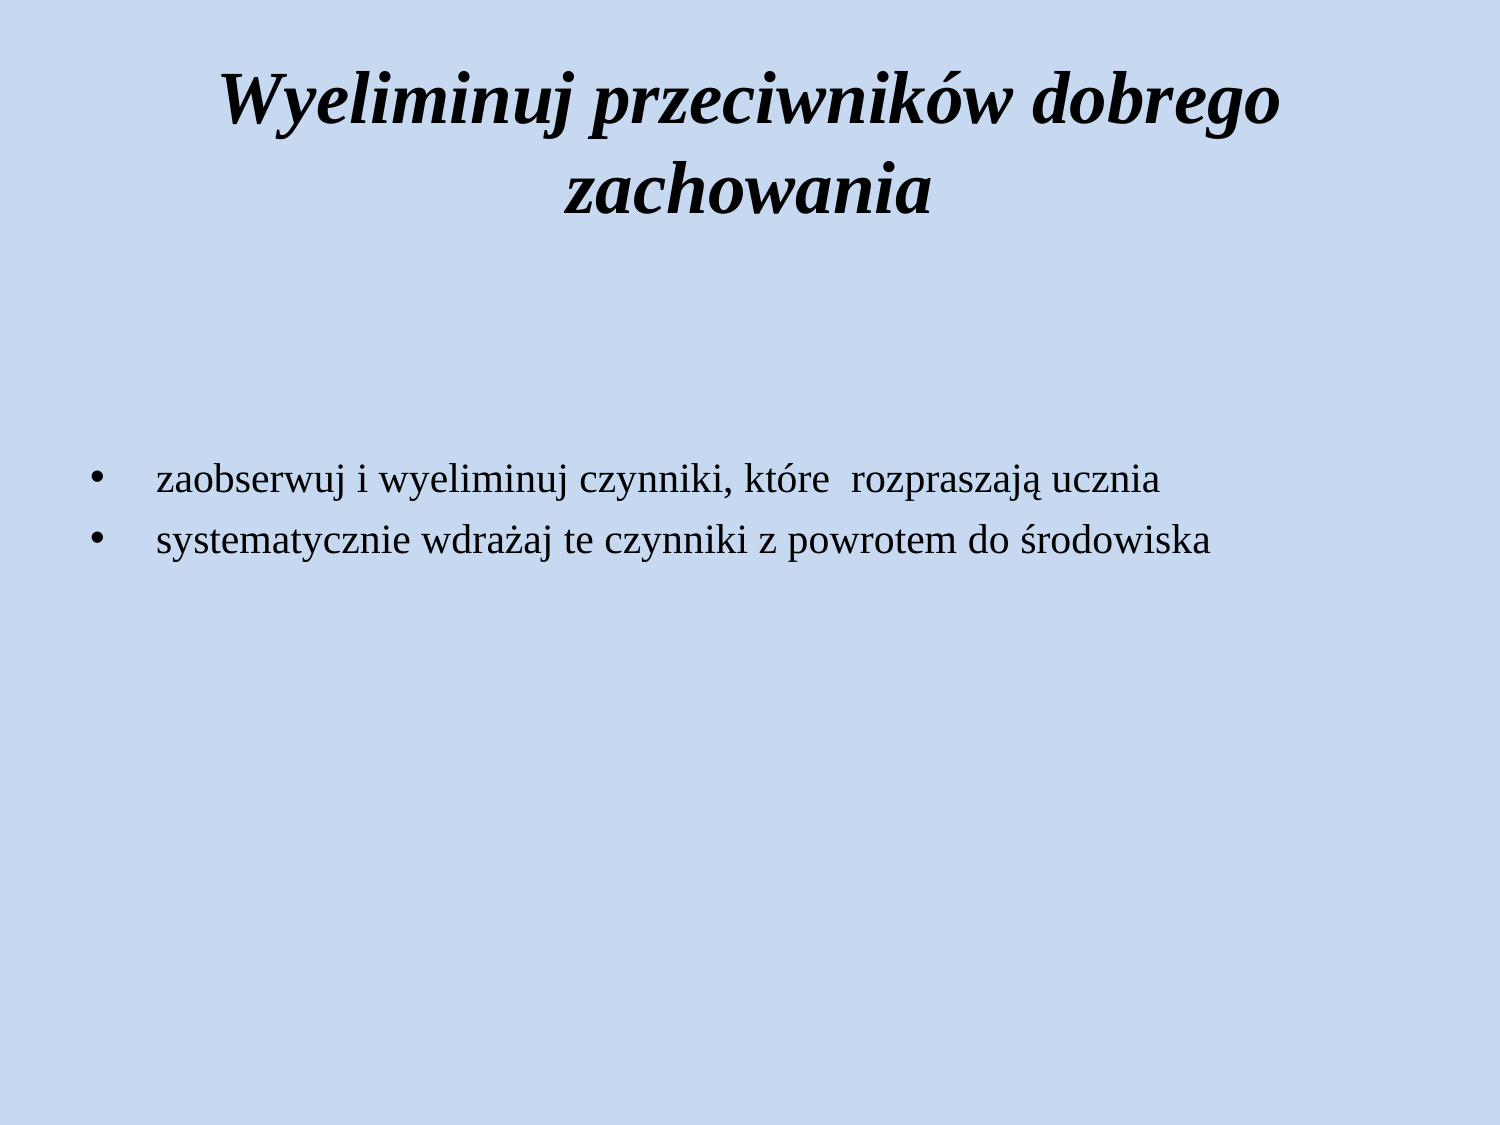

Wyeliminuj przeciwników dobrego zachowania
 zaobserwuj i wyeliminuj czynniki, które rozpraszają ucznia
 systematycznie wdrażaj te czynniki z powrotem do środowiska